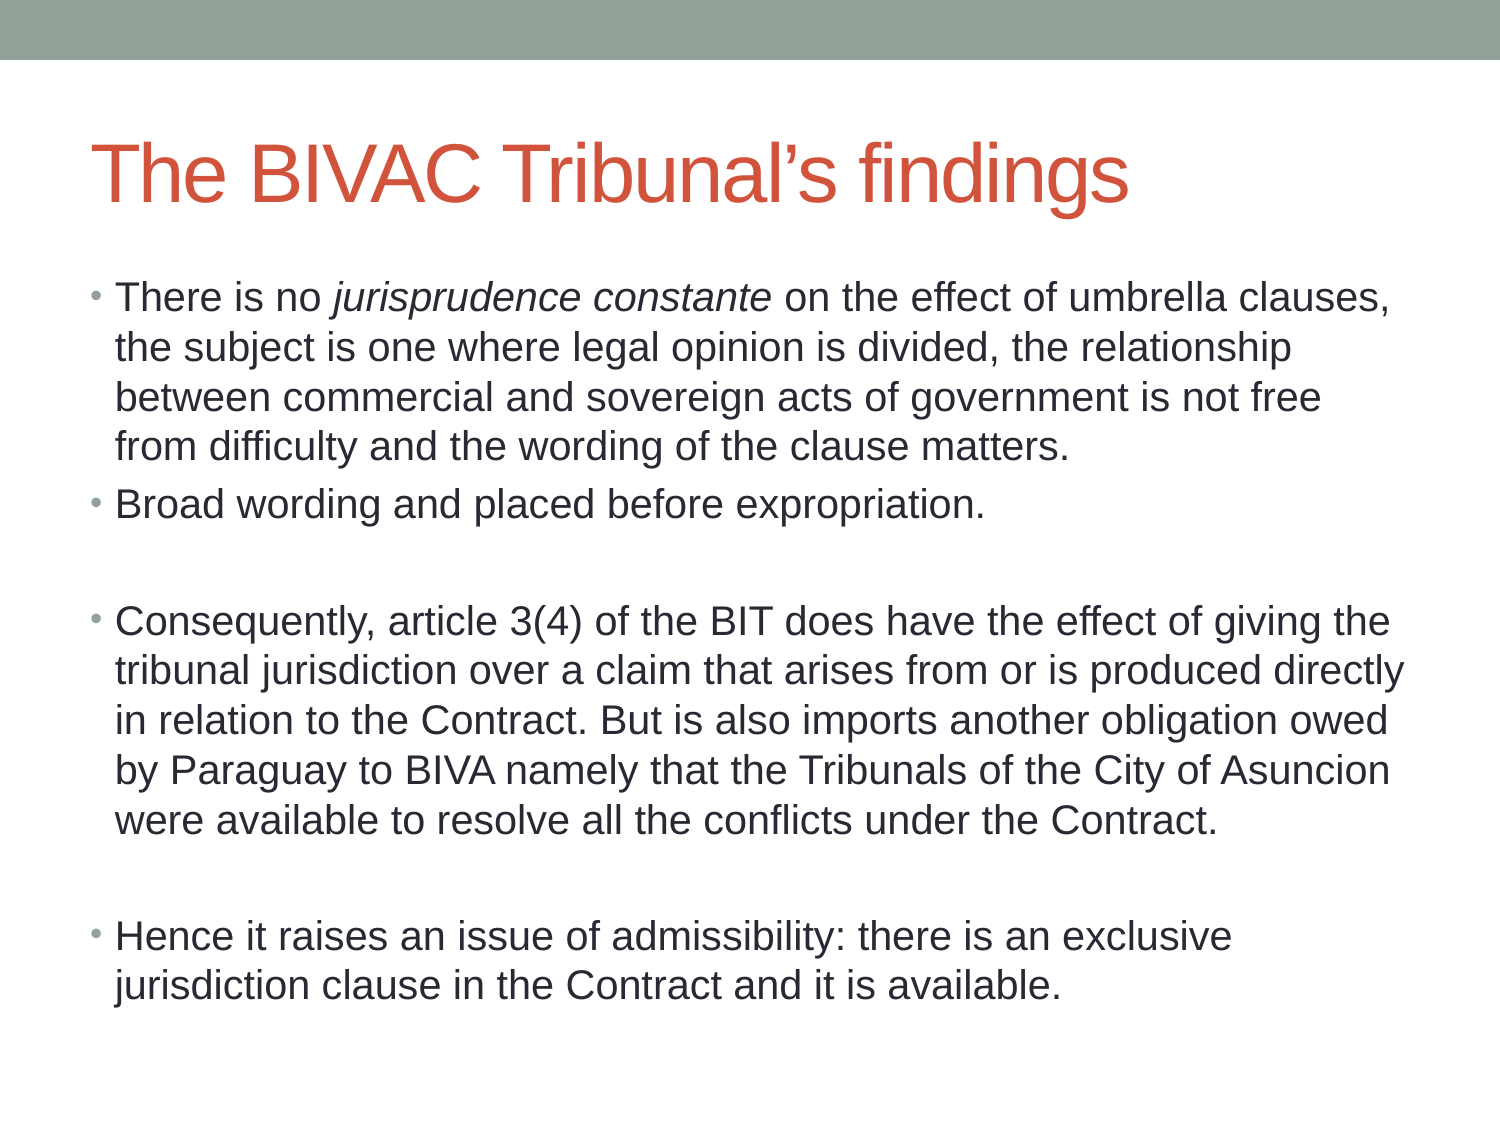

# The BIVAC Tribunal’s findings
There is no jurisprudence constante on the effect of umbrella clauses, the subject is one where legal opinion is divided, the relationship between commercial and sovereign acts of government is not free from difficulty and the wording of the clause matters.
Broad wording and placed before expropriation.
Consequently, article 3(4) of the BIT does have the effect of giving the tribunal jurisdiction over a claim that arises from or is produced directly in relation to the Contract. But is also imports another obligation owed by Paraguay to BIVA namely that the Tribunals of the City of Asuncion were available to resolve all the conflicts under the Contract.
Hence it raises an issue of admissibility: there is an exclusive jurisdiction clause in the Contract and it is available.